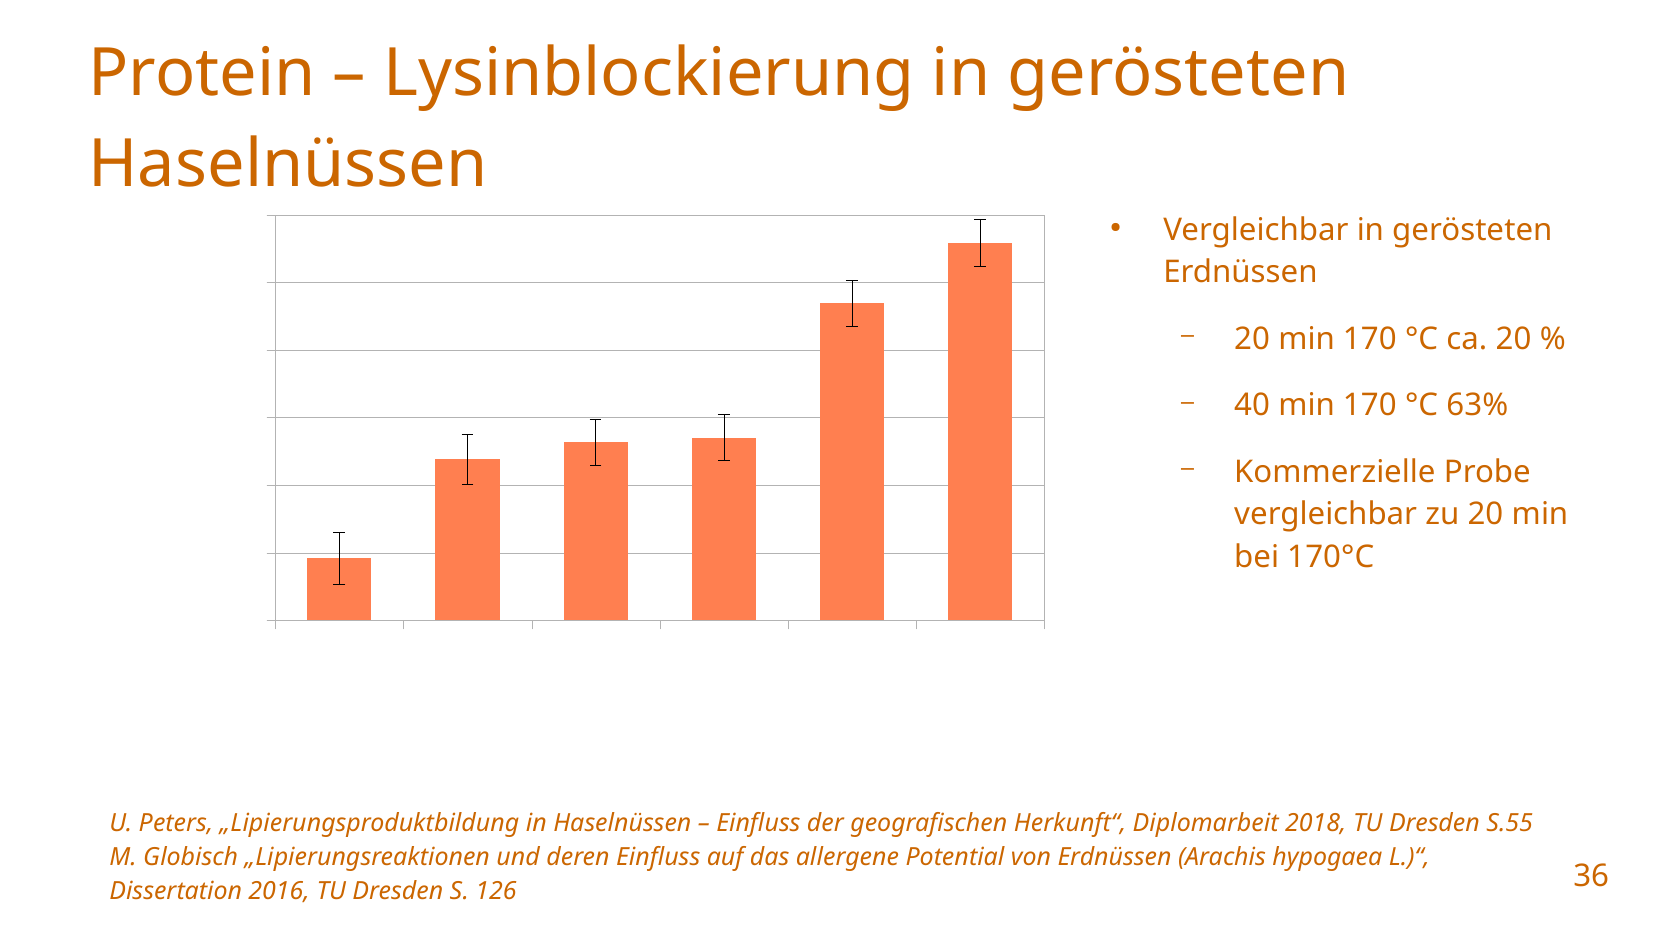

# Protein – Lysinblockierung in gerösteten Haselnüssen
Vergleichbar in gerösteten Erdnüssen
20 min 170 °C ca. 20 %
40 min 170 °C 63%
Kommerzielle Probe vergleichbar zu 20 min bei 170°C
U. Peters, „Lipierungsproduktbildung in Haselnüssen – Einfluss der geografischen Herkunft“, Diplomarbeit 2018, TU Dresden S.55
M. Globisch „Lipierungsreaktionen und deren Einfluss auf das allergene Potential von Erdnüssen (Arachis hypogaea L.)“, Dissertation 2016, TU Dresden S. 126